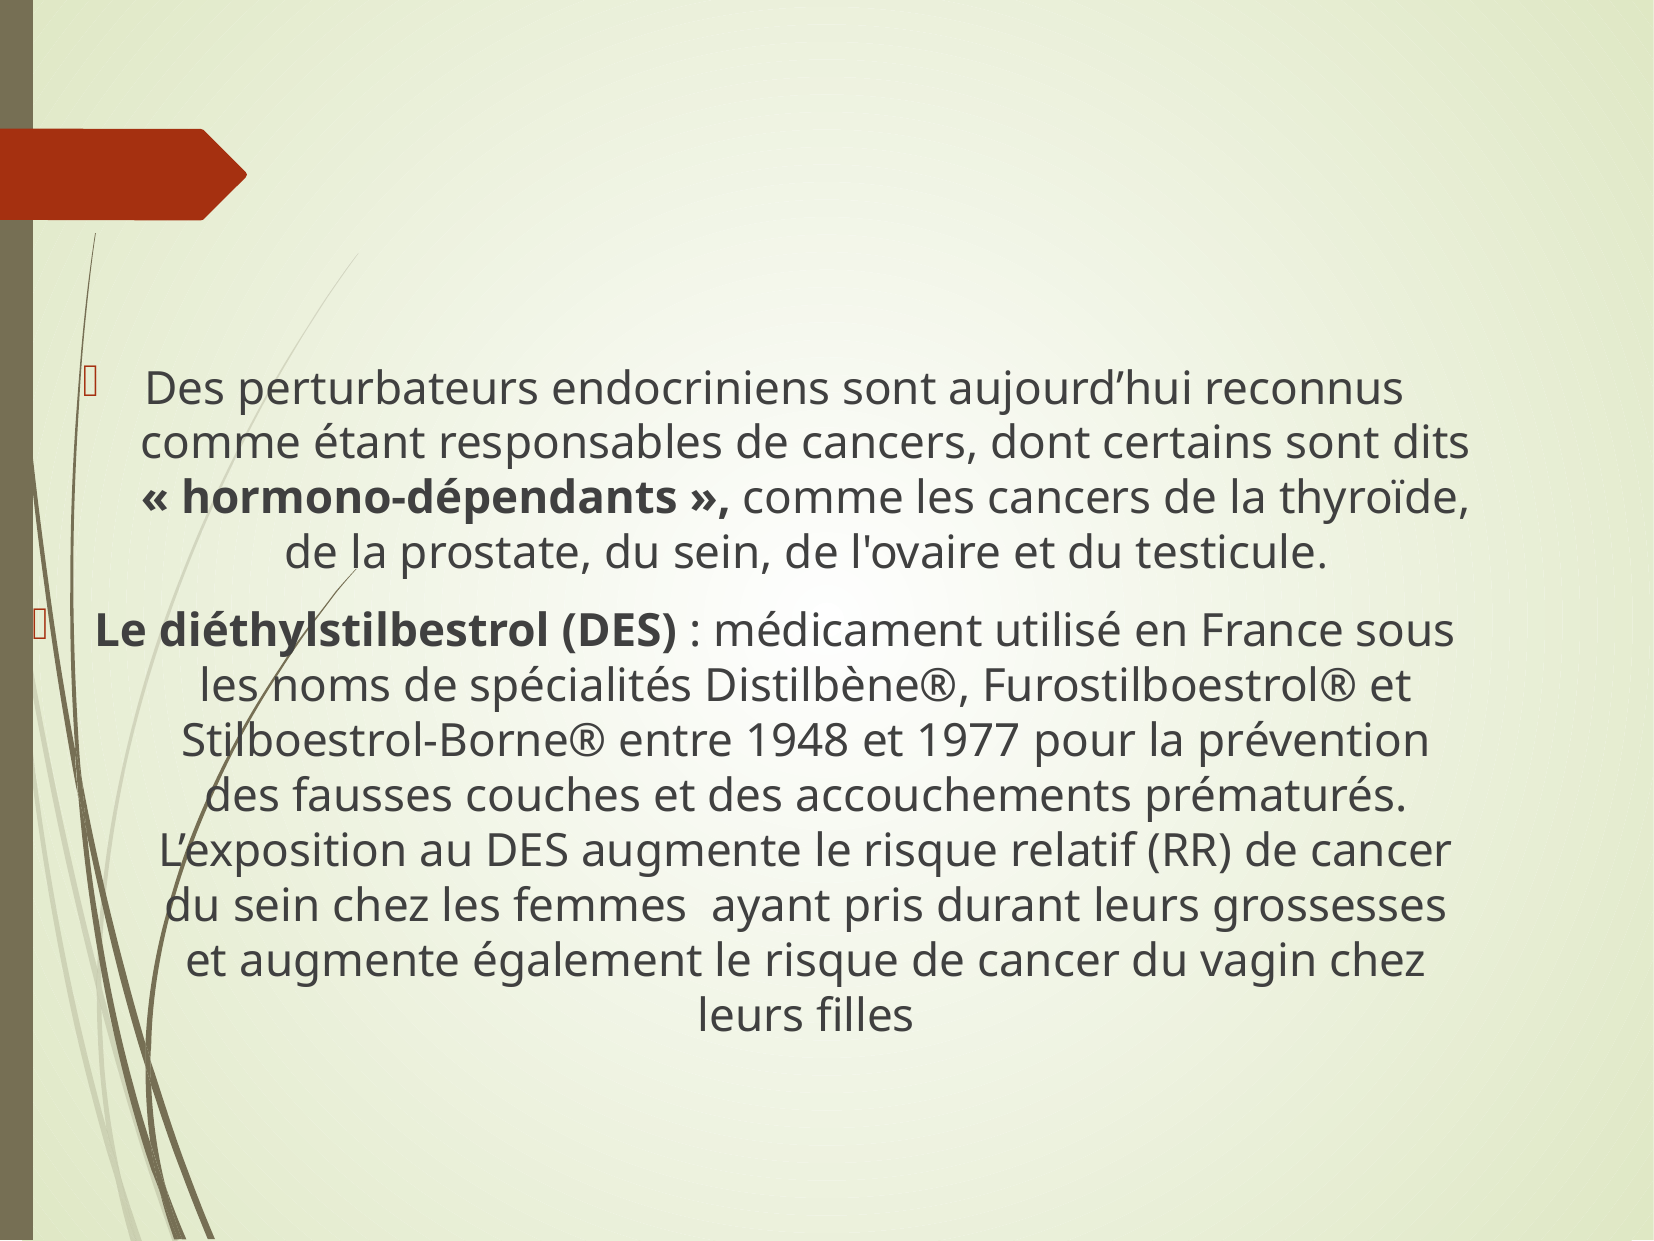

# Des perturbateurs endocriniens sont aujourd’hui reconnus comme étant responsables de cancers, dont certains sont dits « hormono-dépendants », comme les cancers de la thyroïde, de la prostate, du sein, de l'ovaire et du testicule.
Le diéthylstilbestrol (DES) : médicament utilisé en France sous les noms de spécialités Distilbène®, Furostilboestrol® et Stilboestrol-Borne® entre 1948 et 1977 pour la prévention des fausses couches et des accouchements prématurés. L’exposition au DES augmente le risque relatif (RR) de cancer du sein chez les femmes ayant pris durant leurs grossesses et augmente également le risque de cancer du vagin chez leurs filles